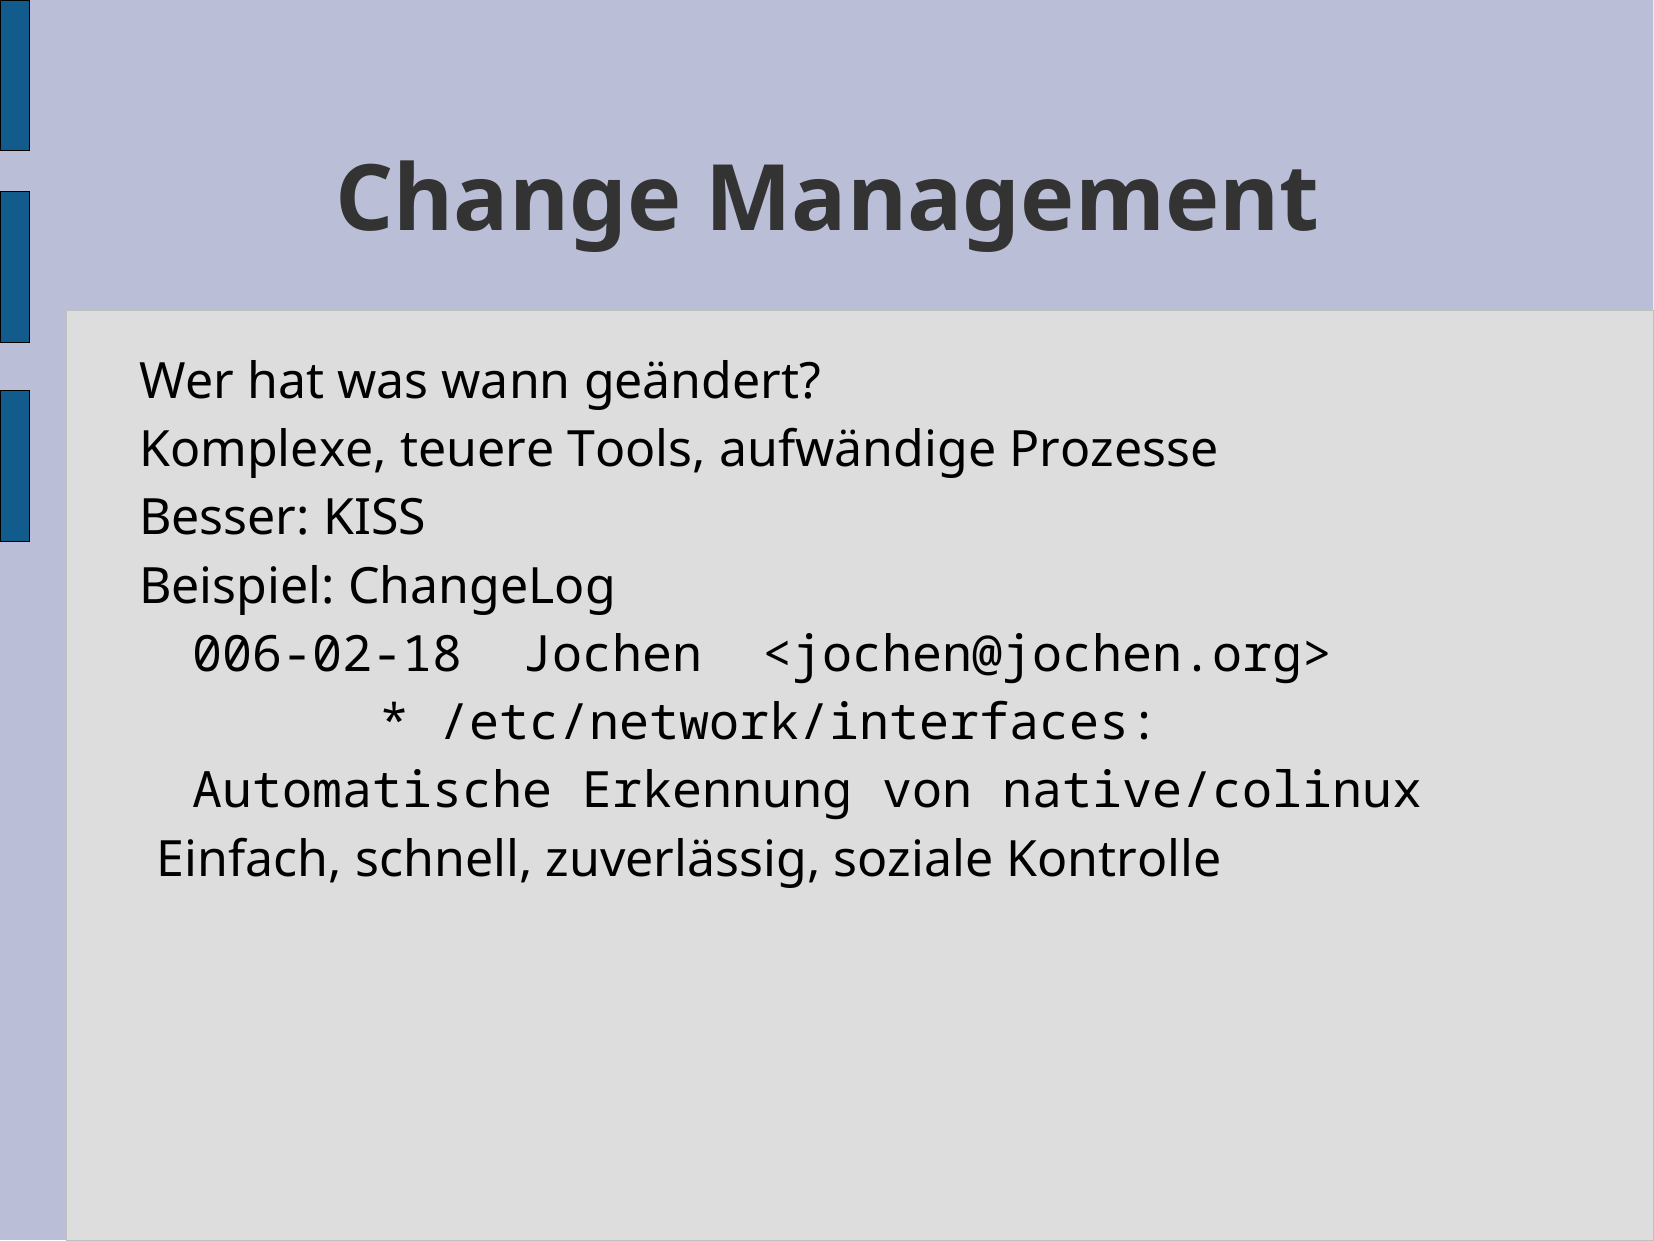

# Change Management
Wer hat was wann geändert?
Komplexe, teuere Tools, aufwändige Prozesse
Besser: KISS
Beispiel: ChangeLog
006-02-18 Jochen <jochen@jochen.org>
 * /etc/network/interfaces: Automatische Erkennung von native/colinux
Einfach, schnell, zuverlässig, soziale Kontrolle